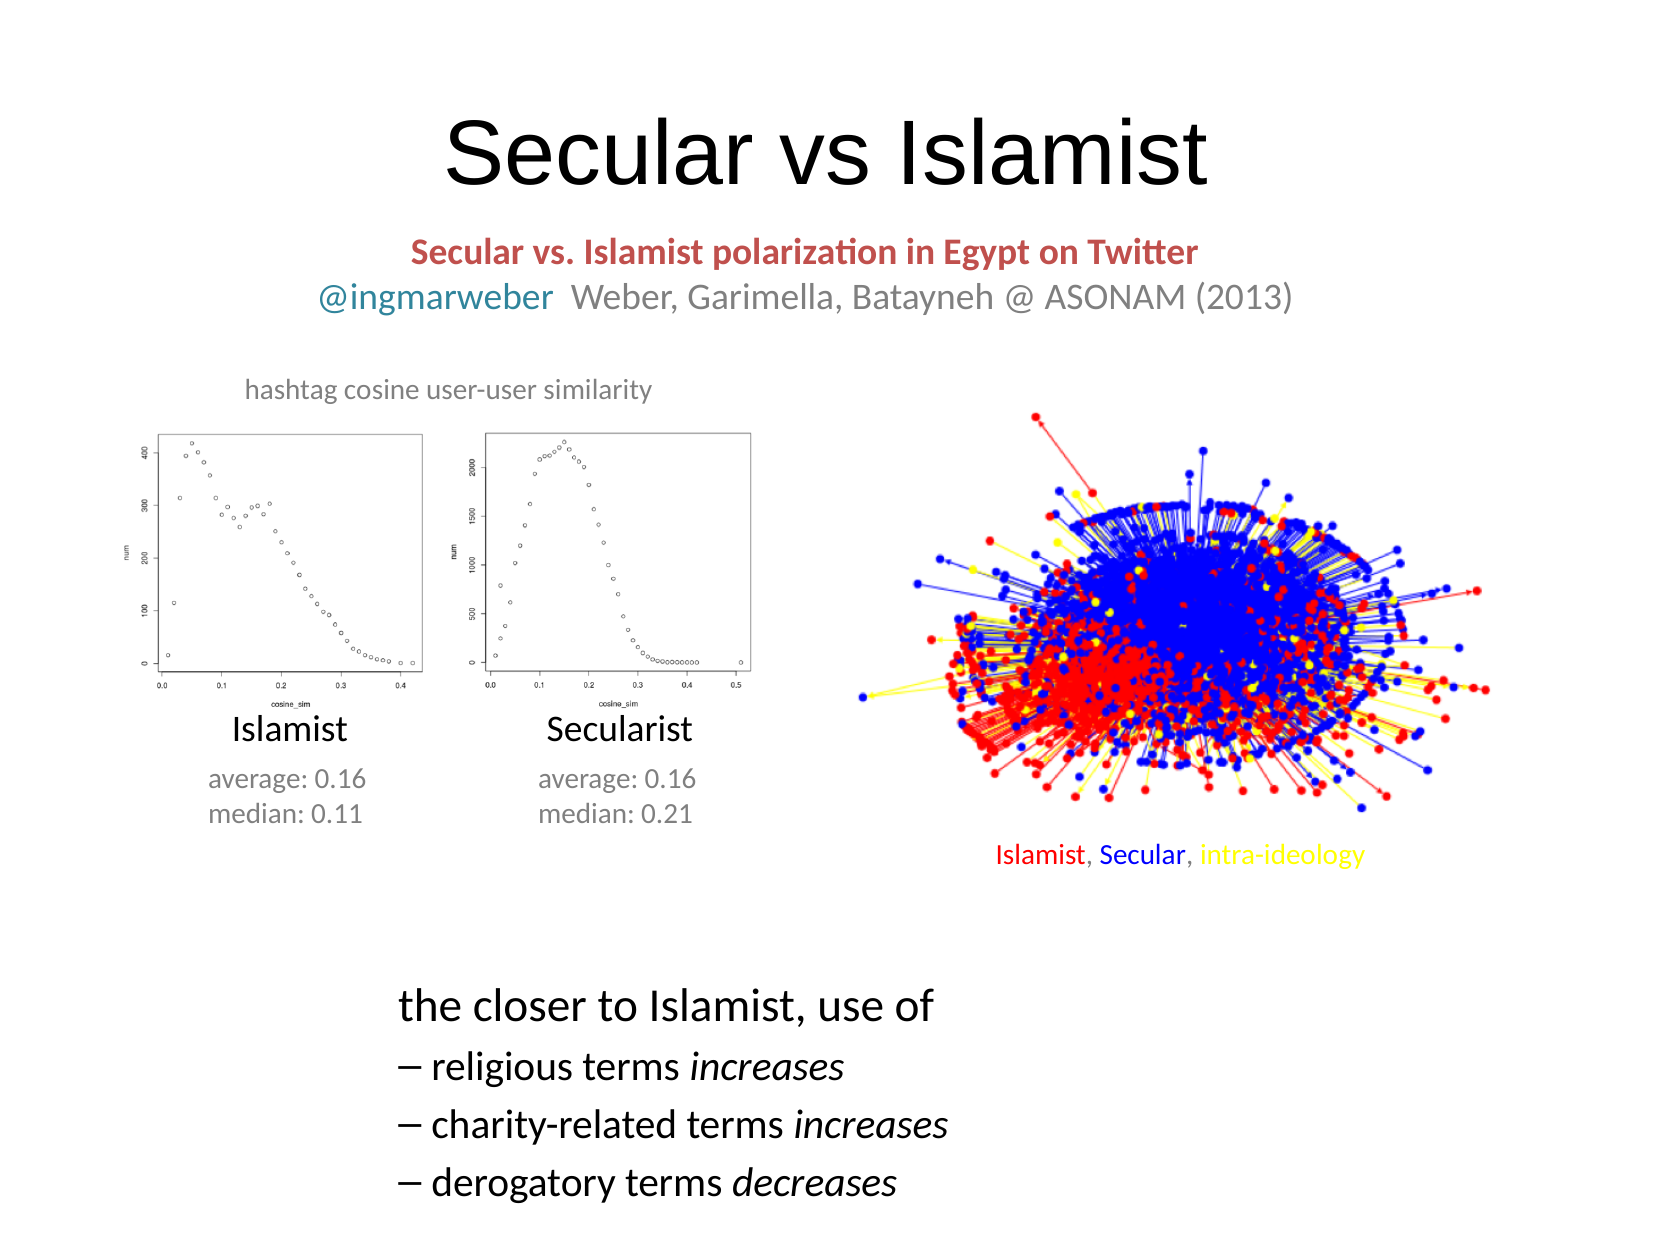

# Secular vs Islamist
Secular vs. Islamist polarization in Egypt on Twitter
@ingmarweber Weber, Garimella, Batayneh @ ASONAM (2013)
hashtag cosine user-user similarity
Islamist
Secularist
average: 0.16
median: 0.11
average: 0.16
median: 0.21
Islamist, Secular, intra-ideology
	the closer to Islamist, use of
religious terms increases
charity-related terms increases
derogatory terms decreases